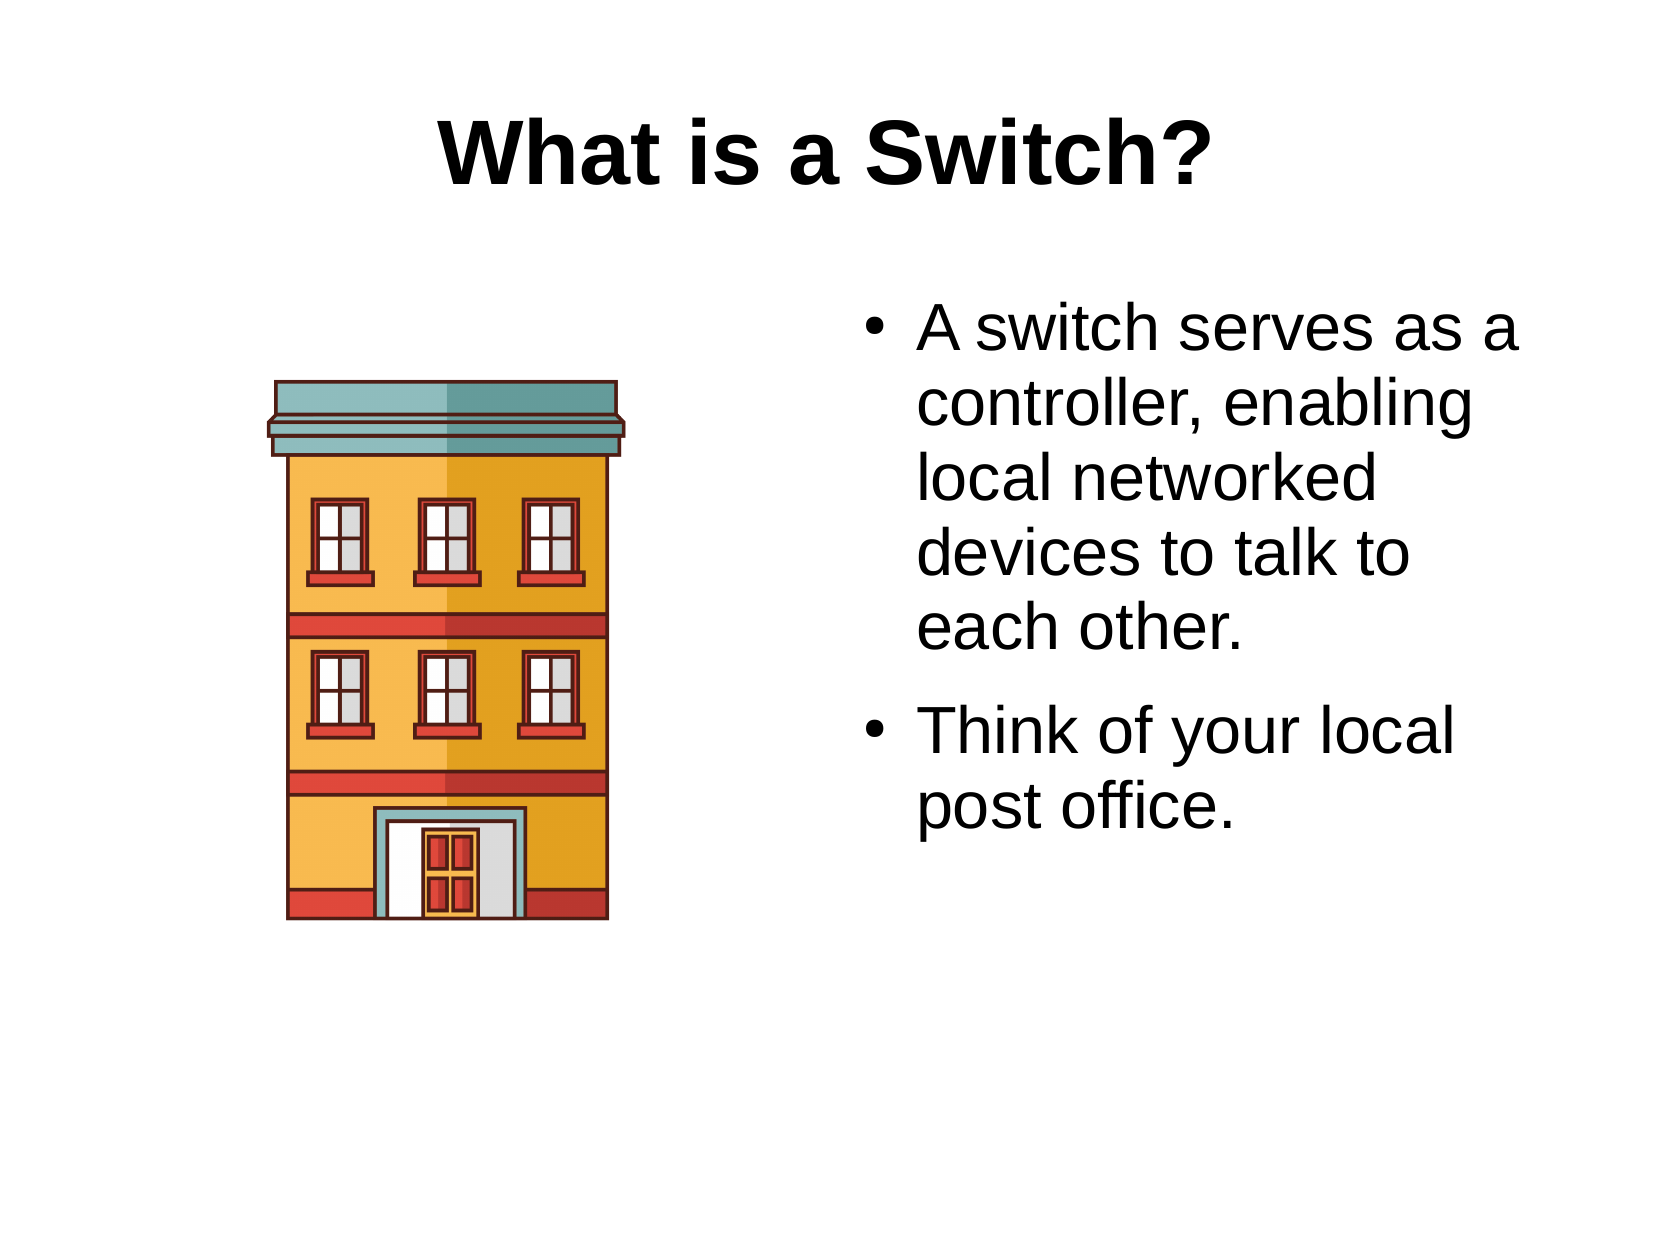

# What is a Switch?
A switch serves as a controller, enabling local networked devices to talk to each other.
Think of your local post office.